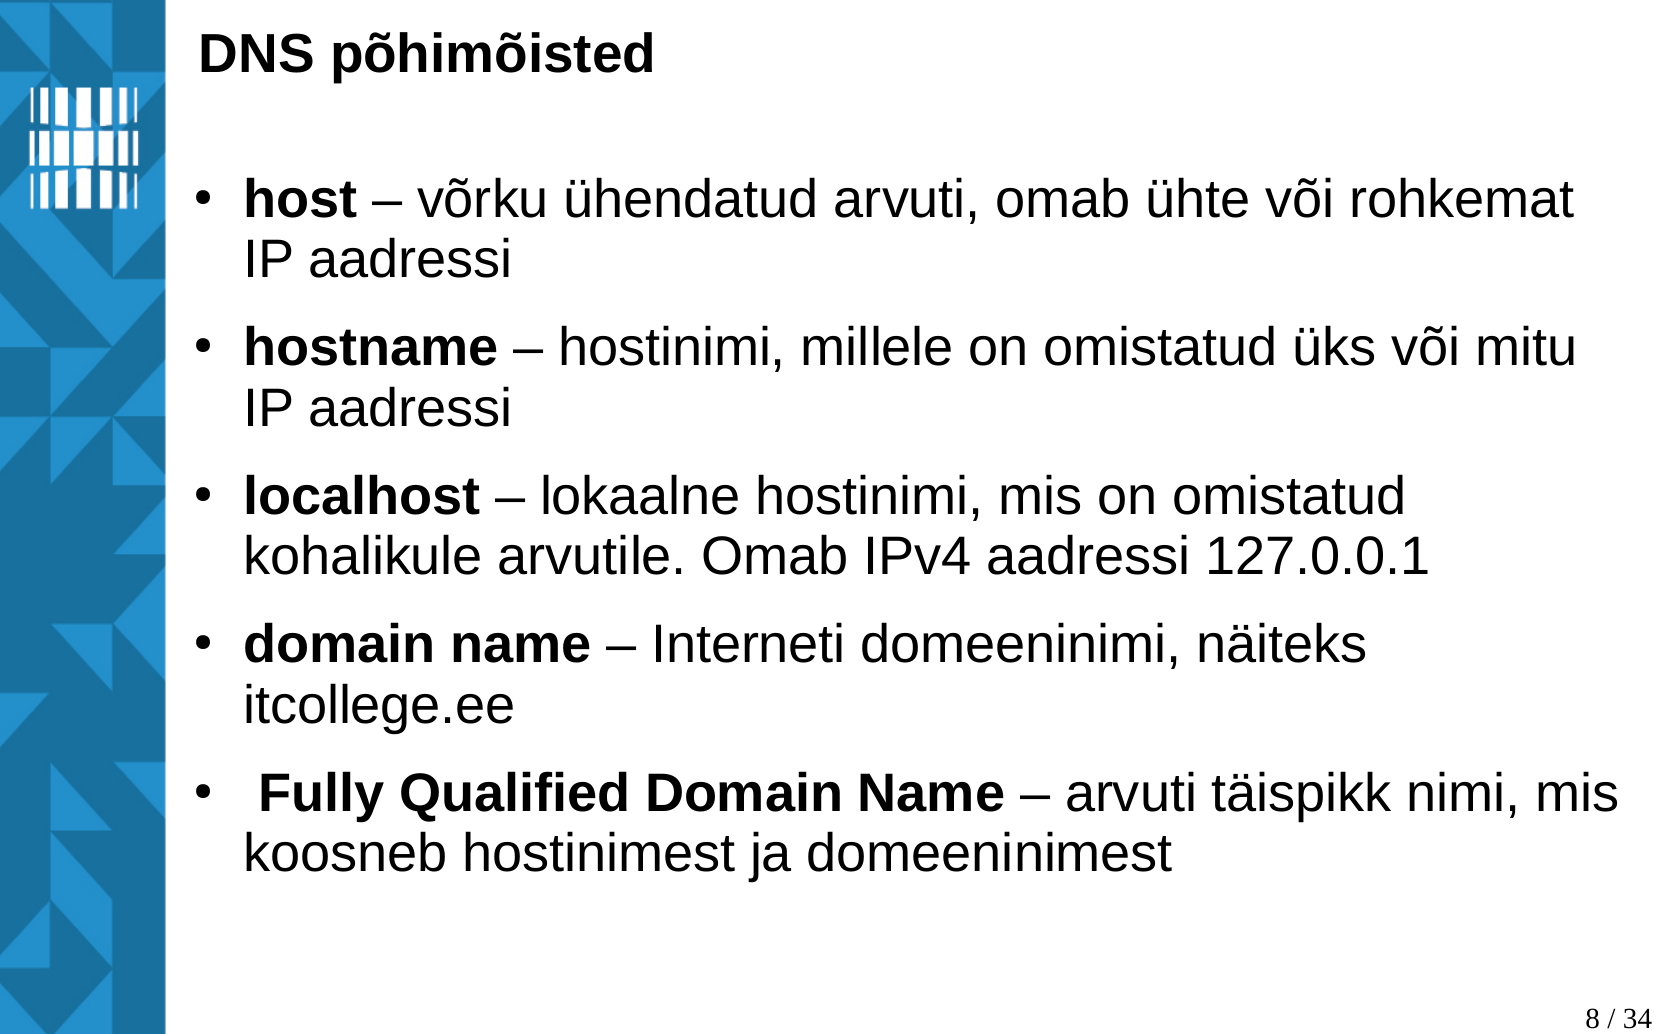

# DNS põhimõisted
host – võrku ühendatud arvuti, omab ühte või rohkemat IP aadressi
hostname – hostinimi, millele on omistatud üks või mitu IP aadressi
localhost – lokaalne hostinimi, mis on omistatud kohalikule arvutile. Omab IPv4 aadressi 127.0.0.1
domain name – Interneti domeeninimi, näiteks itcollege.ee
 Fully Qualified Domain Name – arvuti täispikk nimi, mis koosneb hostinimest ja domeeninimest
8